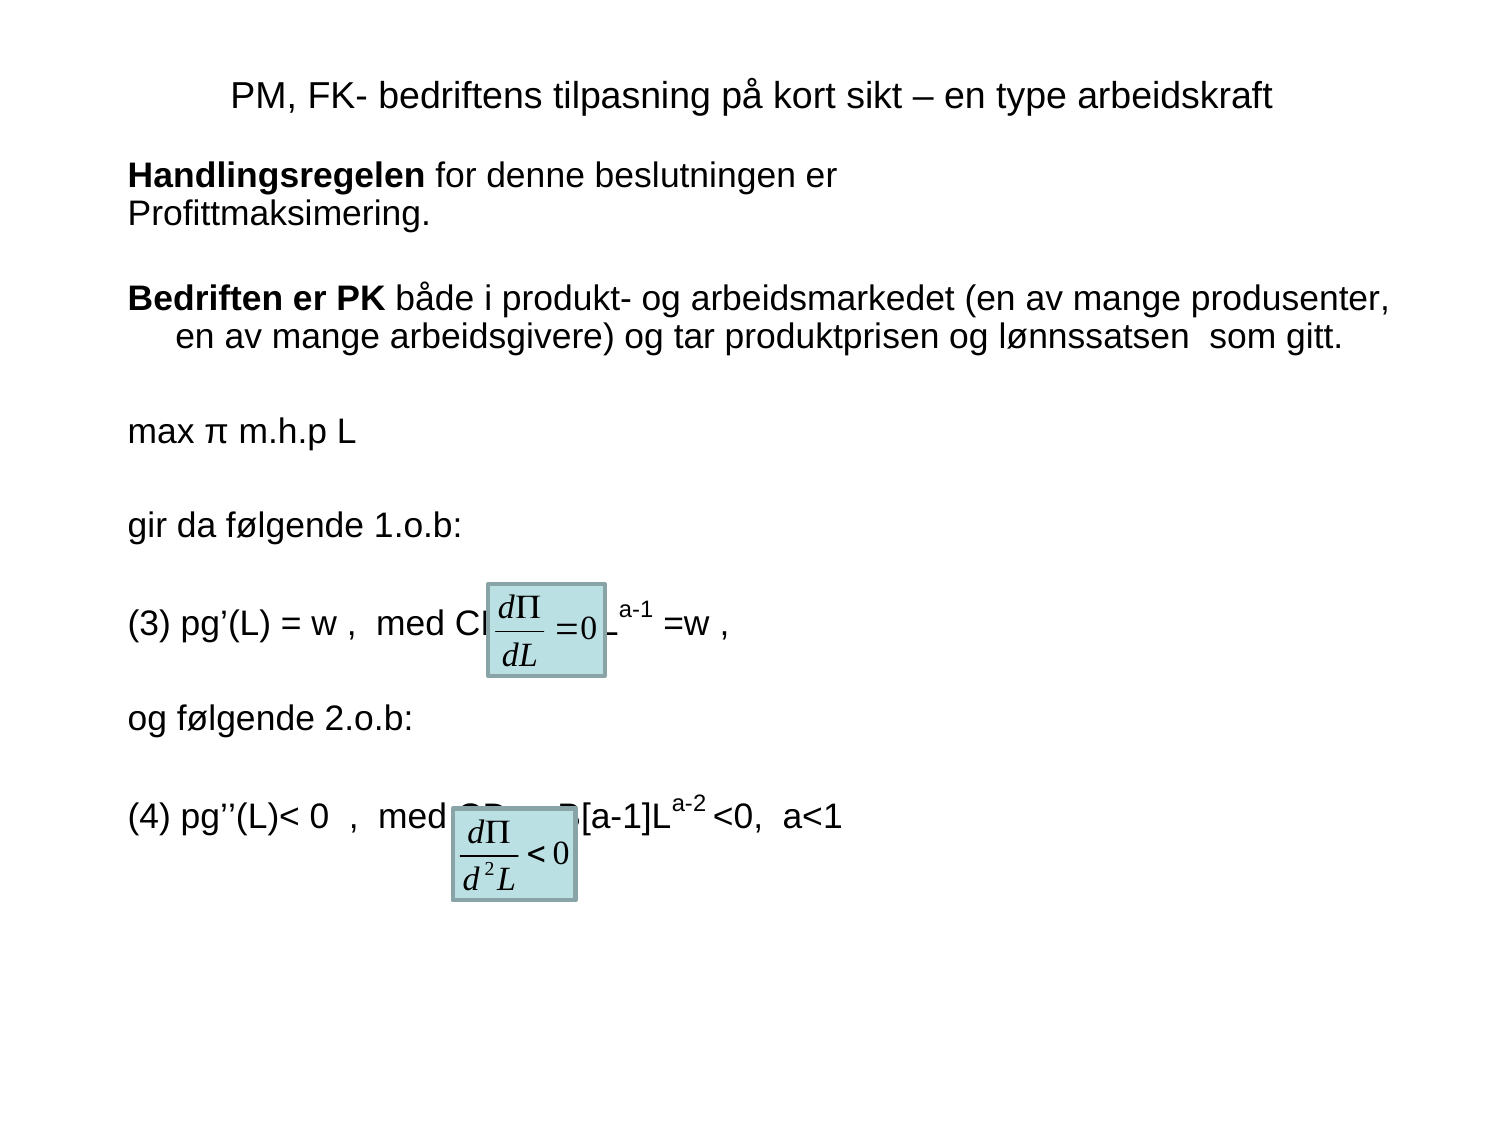

# PM, FK- bedriftens tilpasning på kort sikt – en type arbeidskraft
Handlingsregelen for denne beslutningen er
Profittmaksimering.
Bedriften er PK både i produkt- og arbeidsmarkedet (en av mange produsenter, en av mange arbeidsgivere) og tar produktprisen og lønnssatsen som gitt.
max π m.h.p L
gir da følgende 1.o.b:
(3) pg’(L) = w , med CD: pBaLa-1 =w ,
og følgende 2.o.b:
(4) pg’’(L)< 0 , med CD: pB[a-1]La-2 <0, a<1